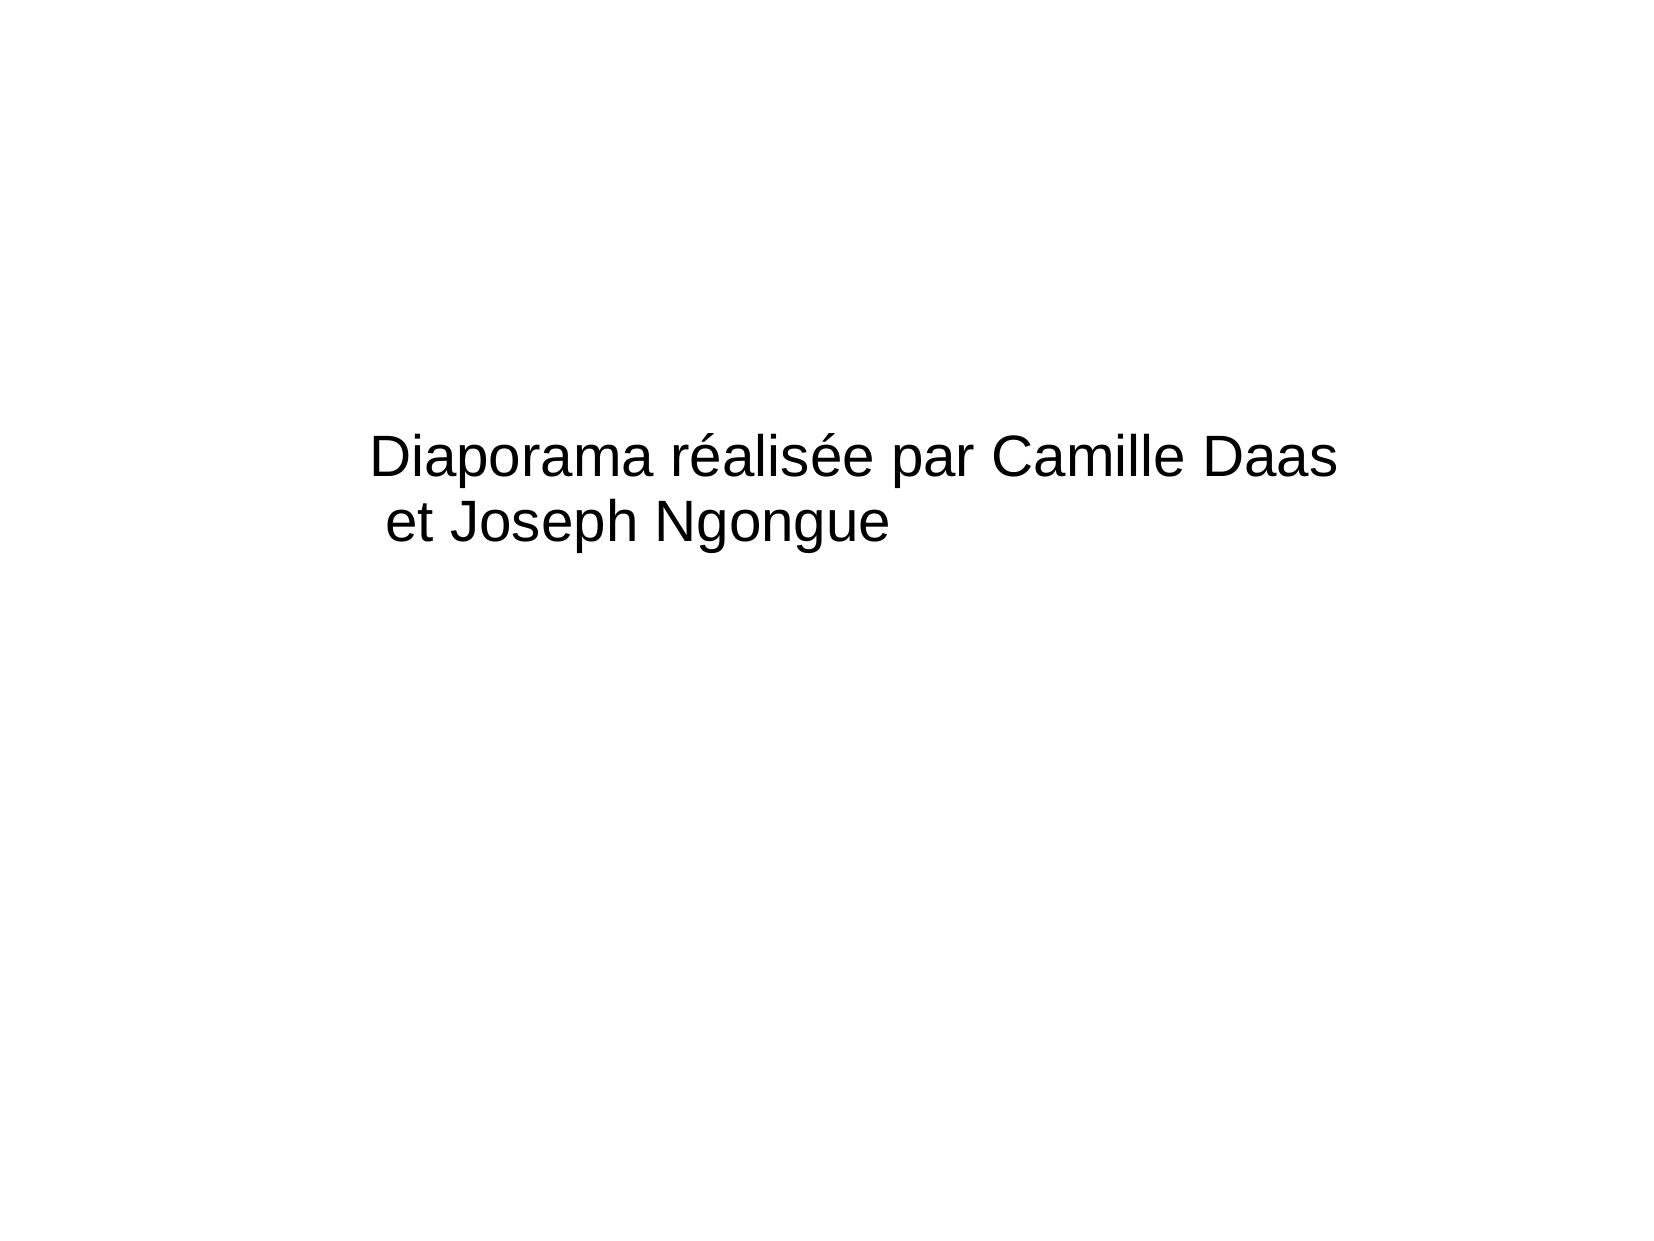

Diaporama réalisée par Camille Daas
 et Joseph Ngongue